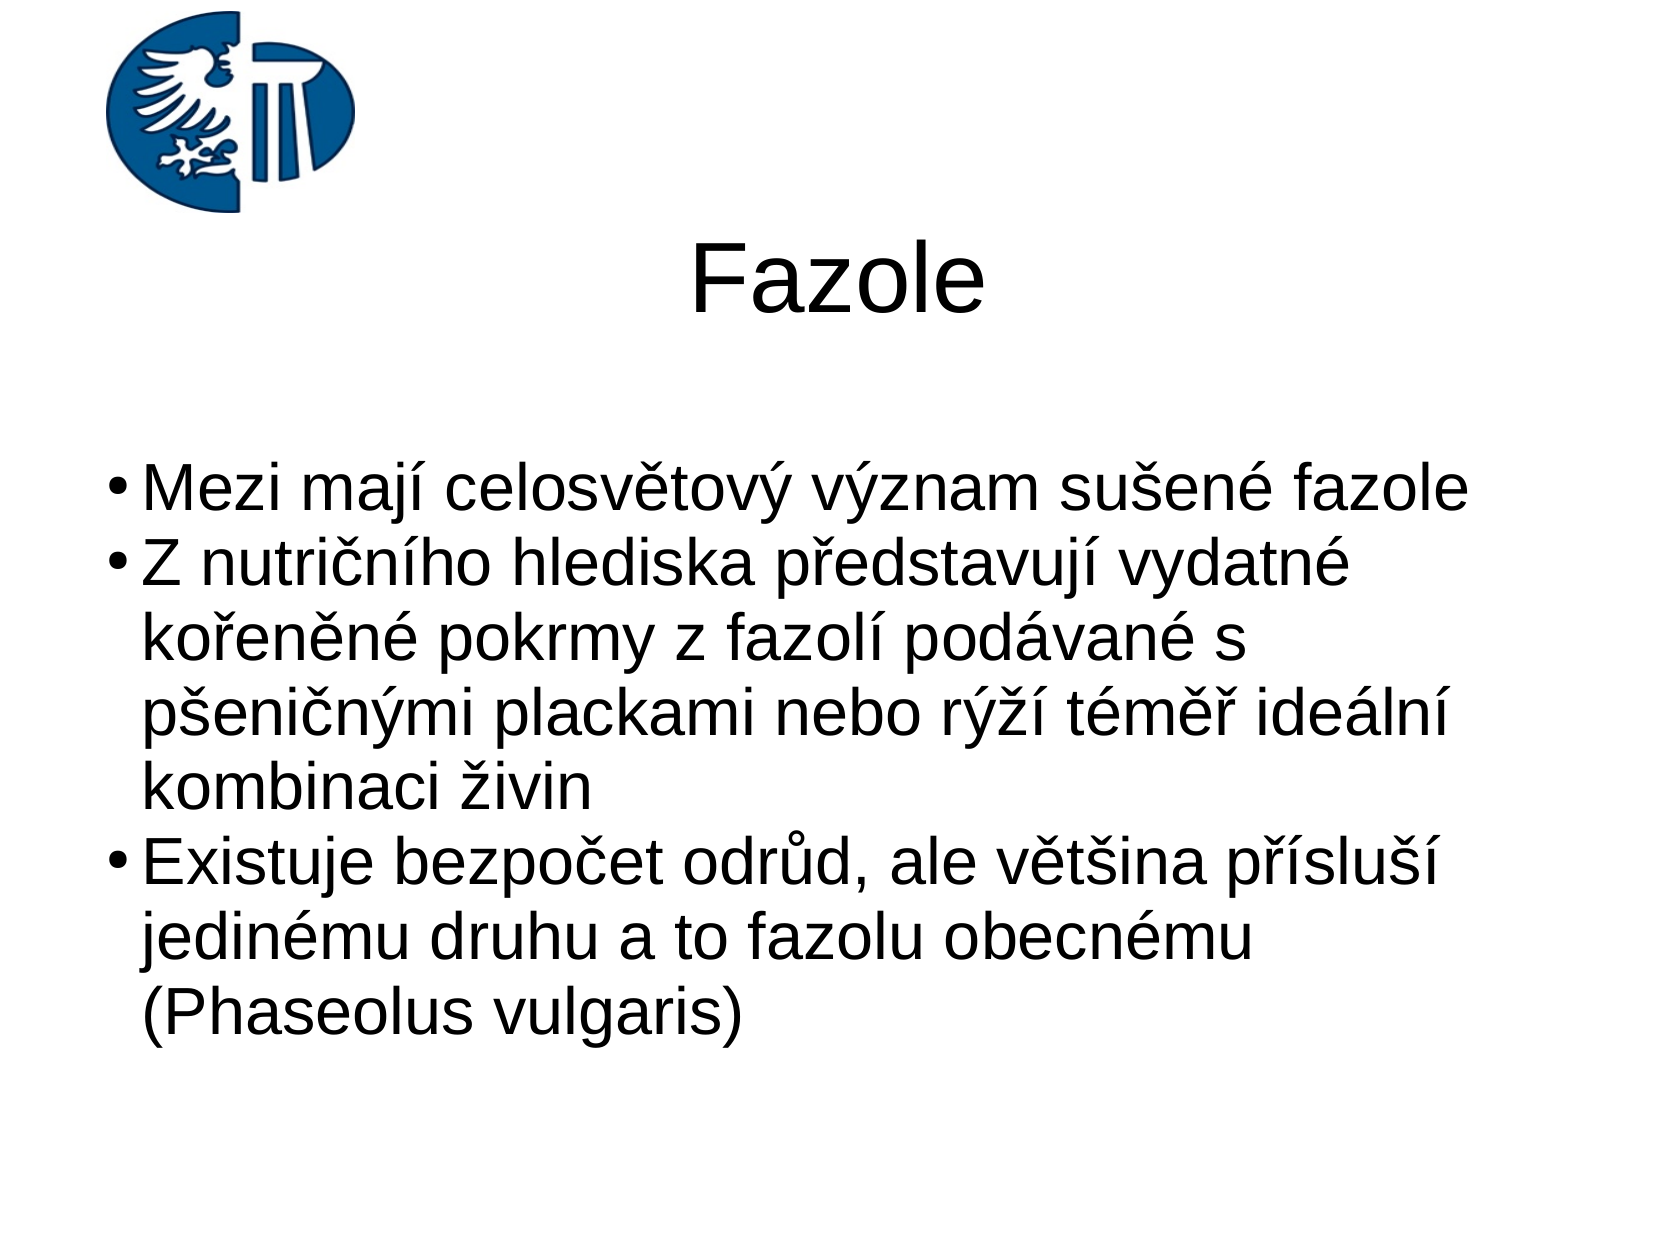

# Fazole
Mezi mají celosvětový význam sušené fazole
Z nutričního hlediska představují vydatné kořeněné pokrmy z fazolí podávané s pšeničnými plackami nebo rýží téměř ideální kombinaci živin
Existuje bezpočet odrůd, ale většina přísluší jedinému druhu a to fazolu obecnému (Phaseolus vulgaris)